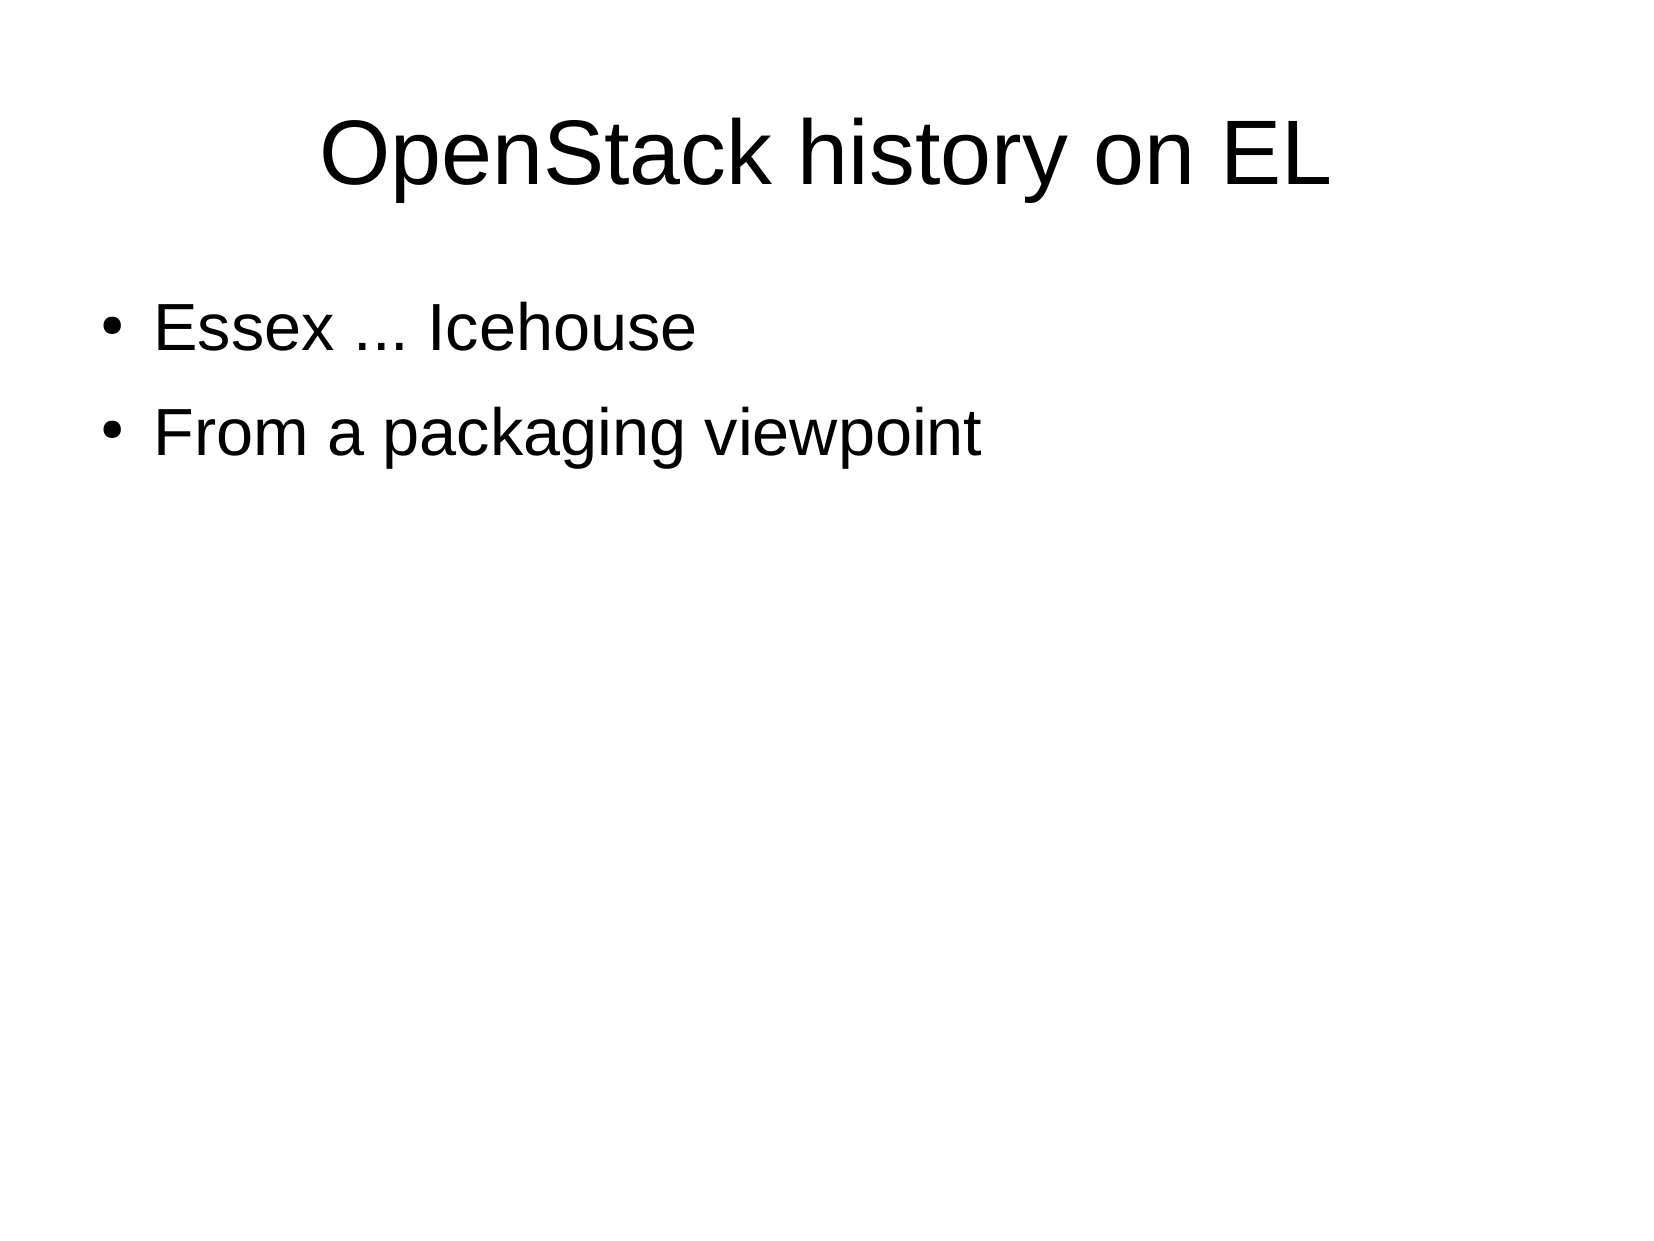

# OpenStack history on EL
Essex ... Icehouse
From a packaging viewpoint